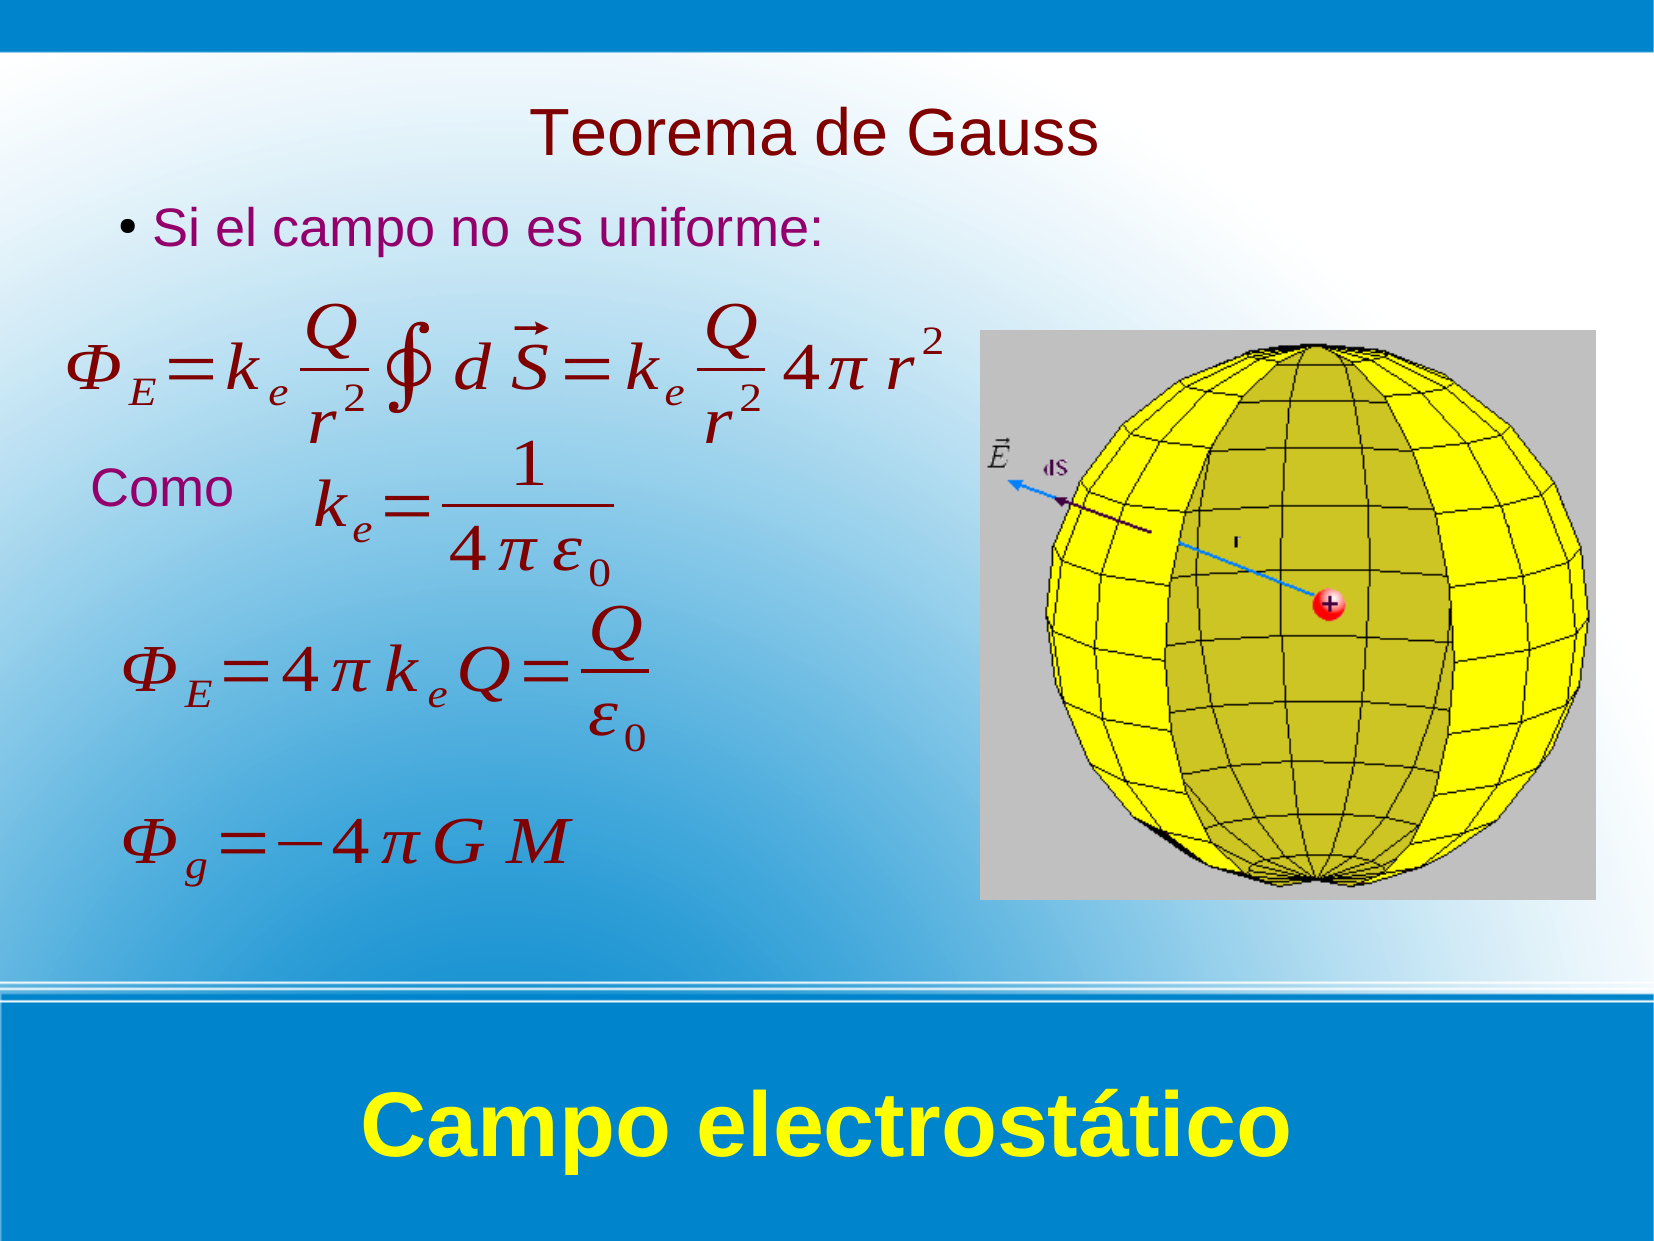

Teorema de Gauss
 Si el campo no es uniforme:
Como
# Campo electrostático